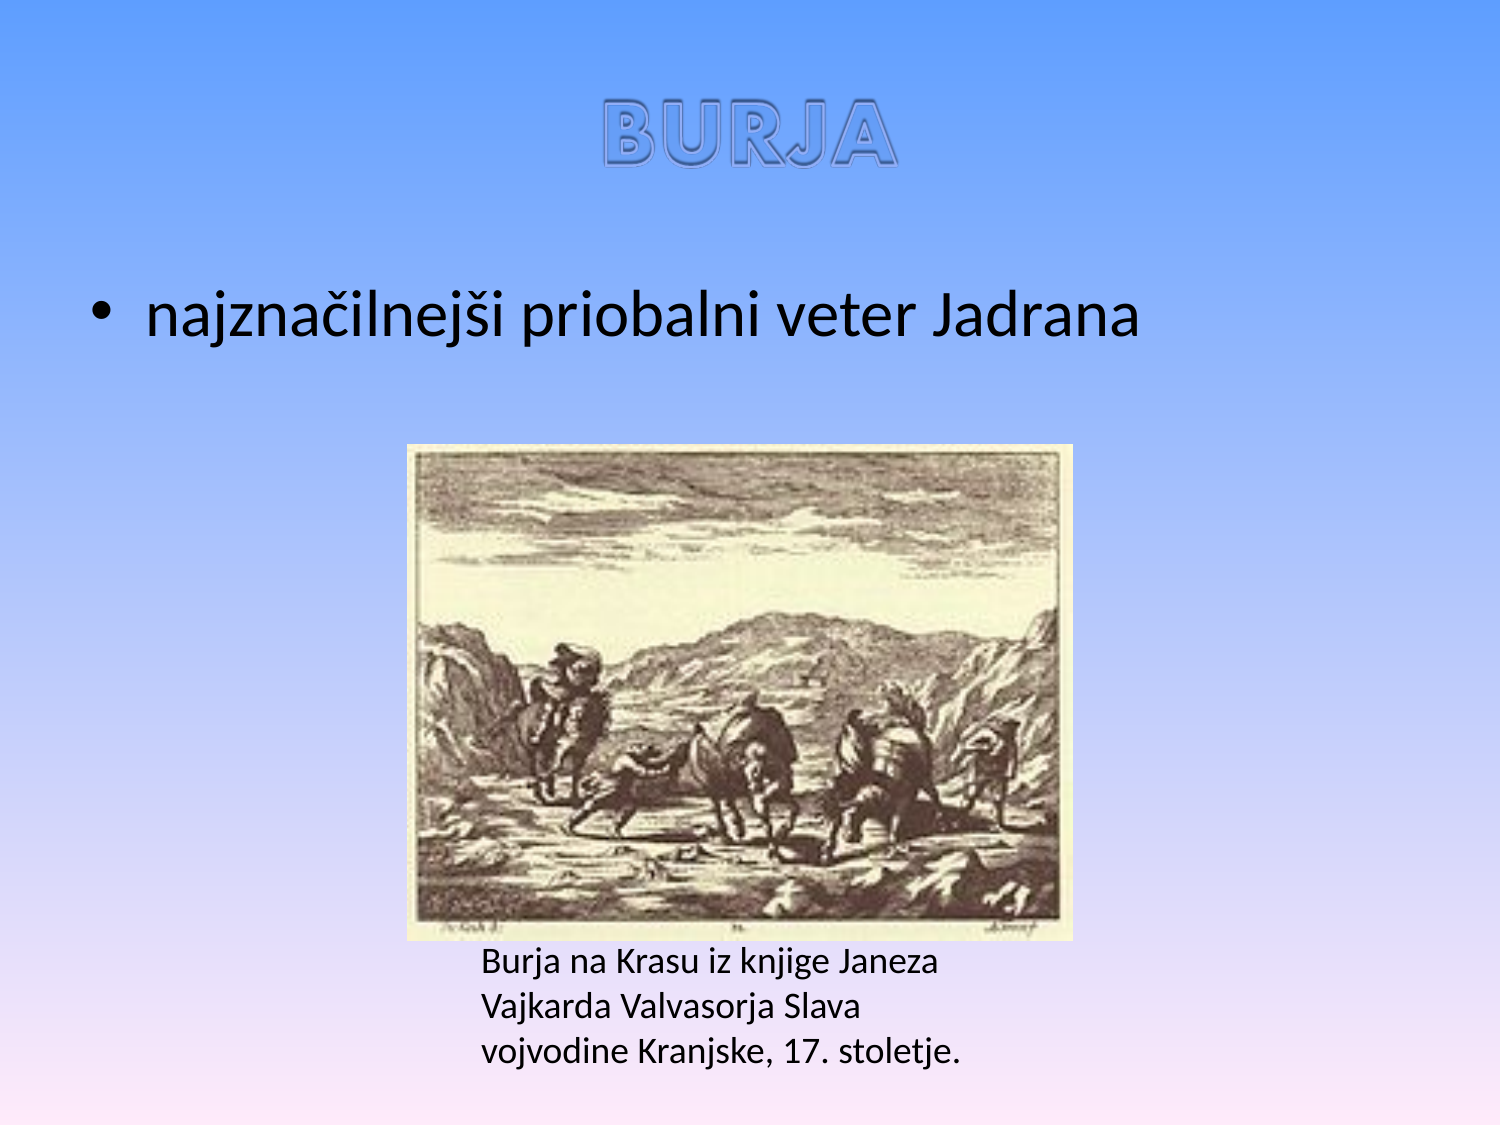

najznačilnejši priobalni veter Jadrana
Burja na Krasu iz knjige Janeza Vajkarda Valvasorja Slava vojvodine Kranjske, 17. stoletje.